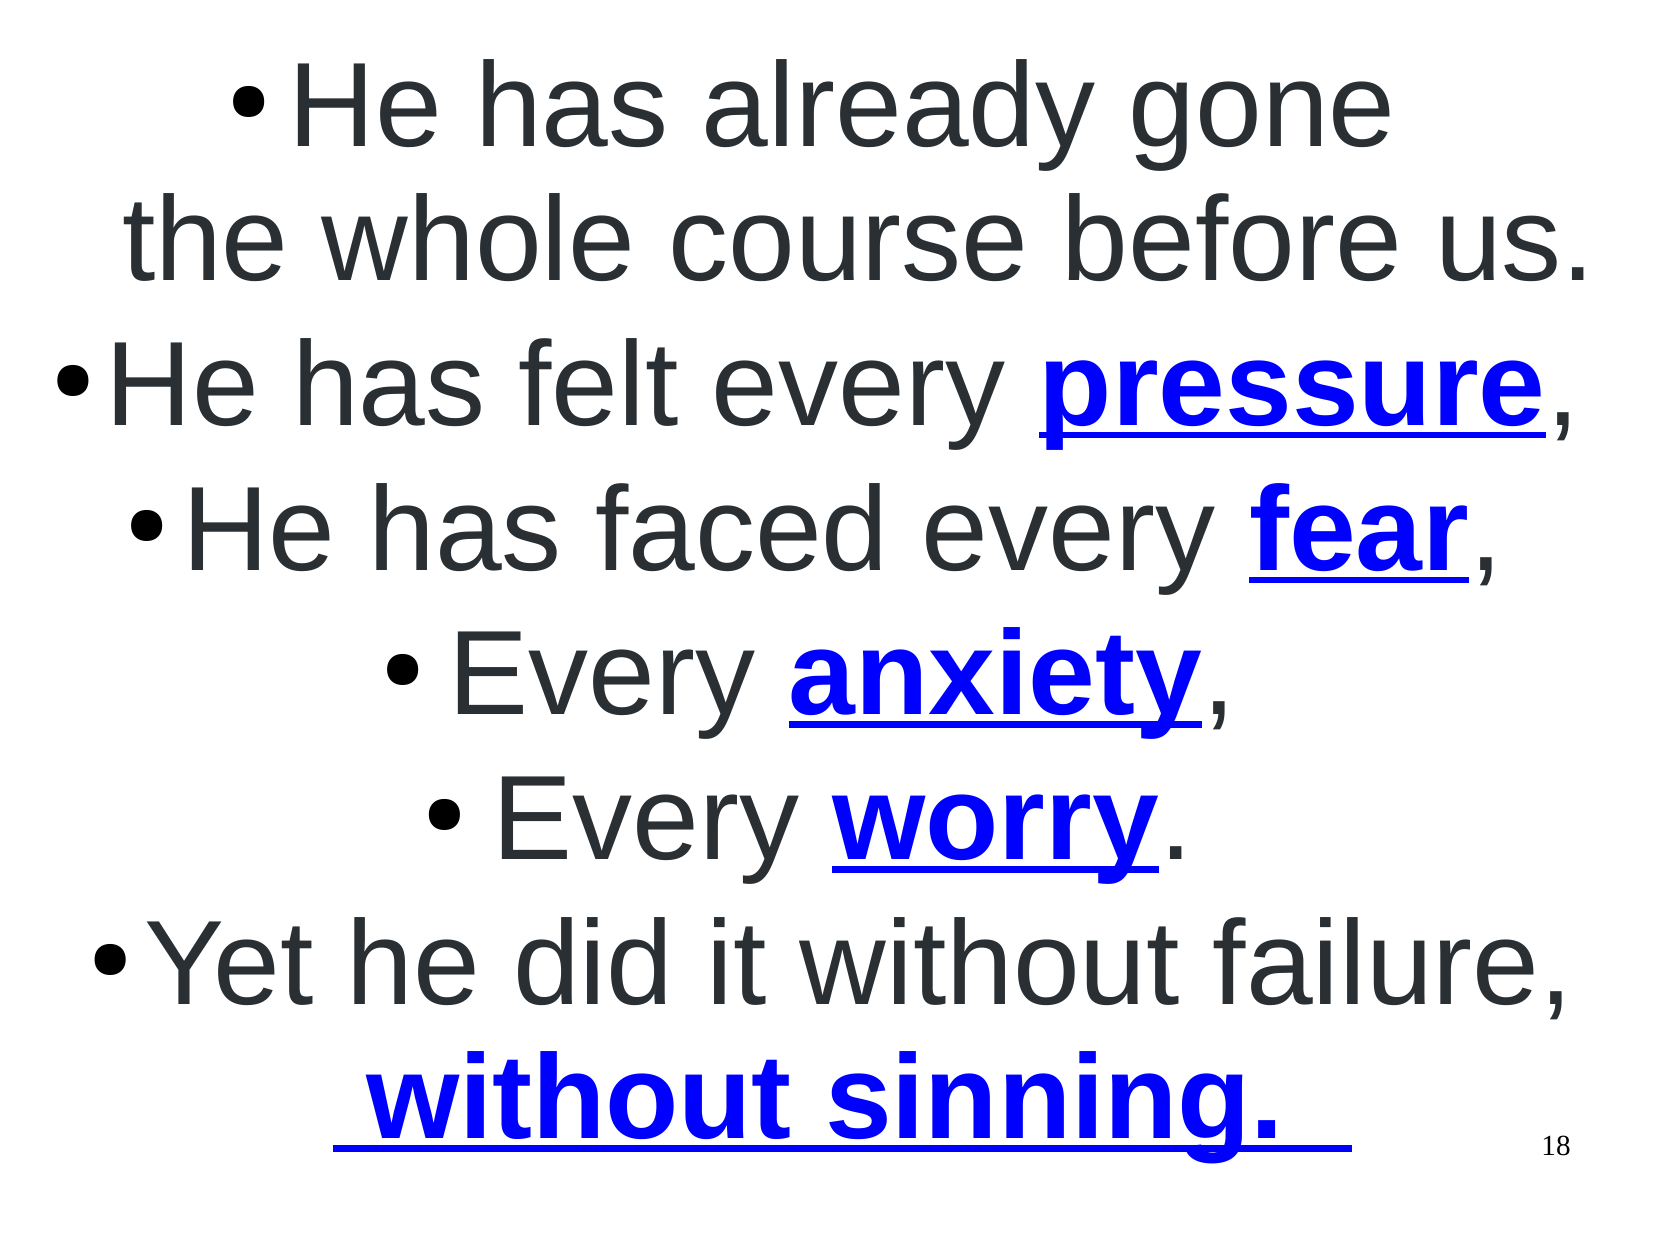

# He has already gone the whole course before us.
He has felt every pressure,
He has faced every fear,
Every anxiety,
Every worry.
Yet he did it without failure,
 without sinning.
18